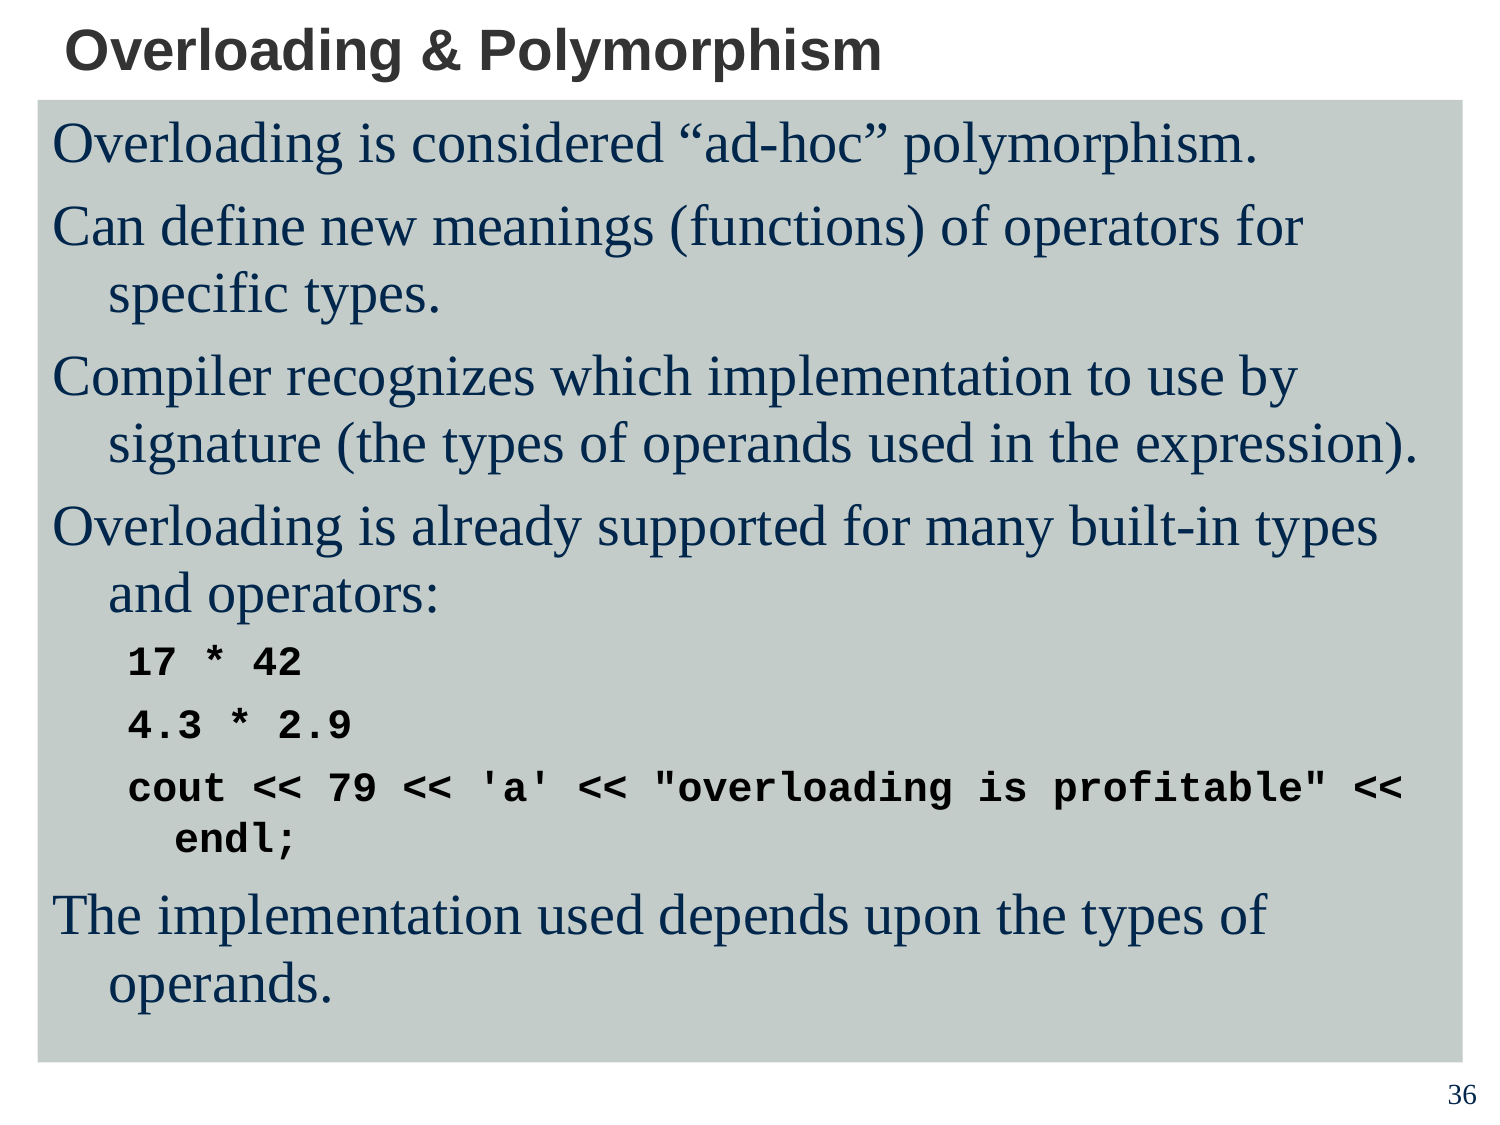

# Overloading & Polymorphism
Overloading is considered “ad-hoc” polymorphism.
Can define new meanings (functions) of operators for specific types.
Compiler recognizes which implementation to use by signature (the types of operands used in the expression).
Overloading is already supported for many built-in types and operators:
17 * 42
4.3 * 2.9
cout << 79 << 'a' << "overloading is profitable" << endl;
The implementation used depends upon the types of operands.